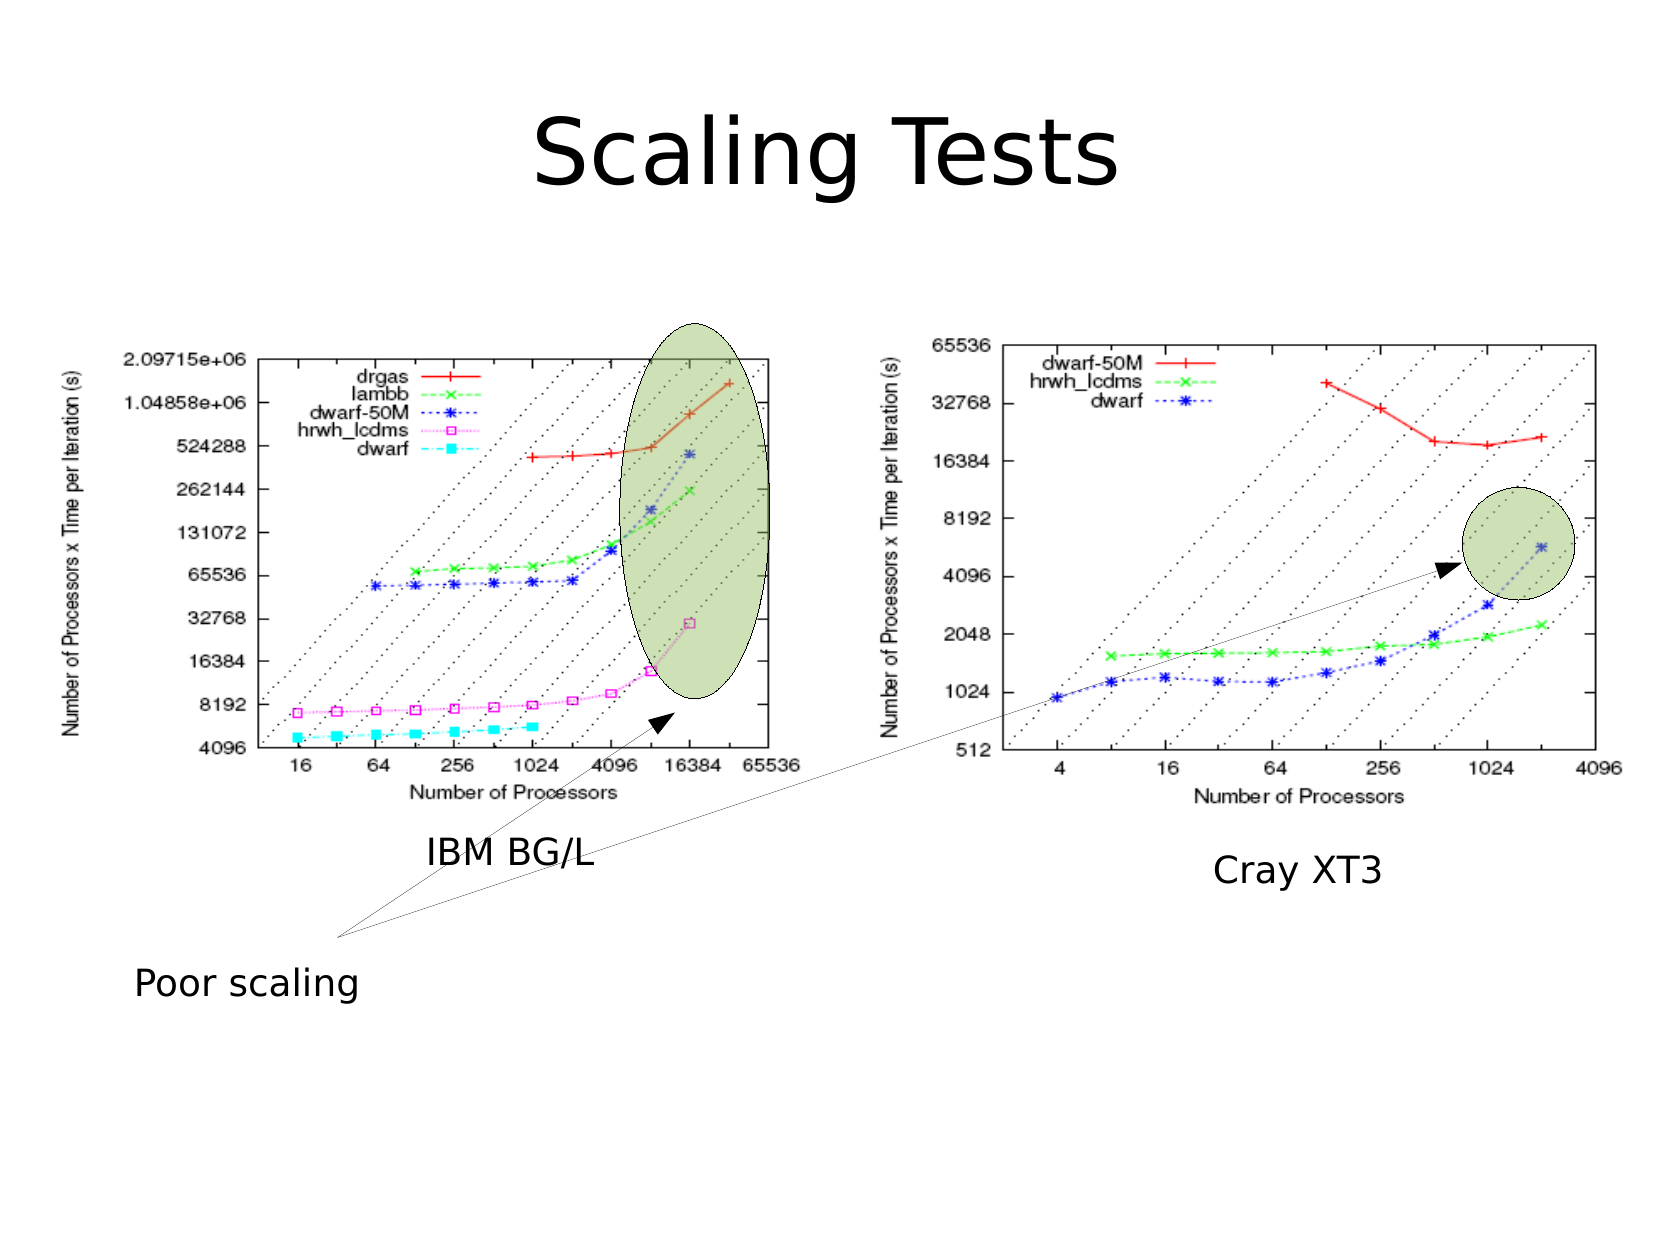

Scaling Tests
#
IBM BG/L
Cray XT3
Poor scaling